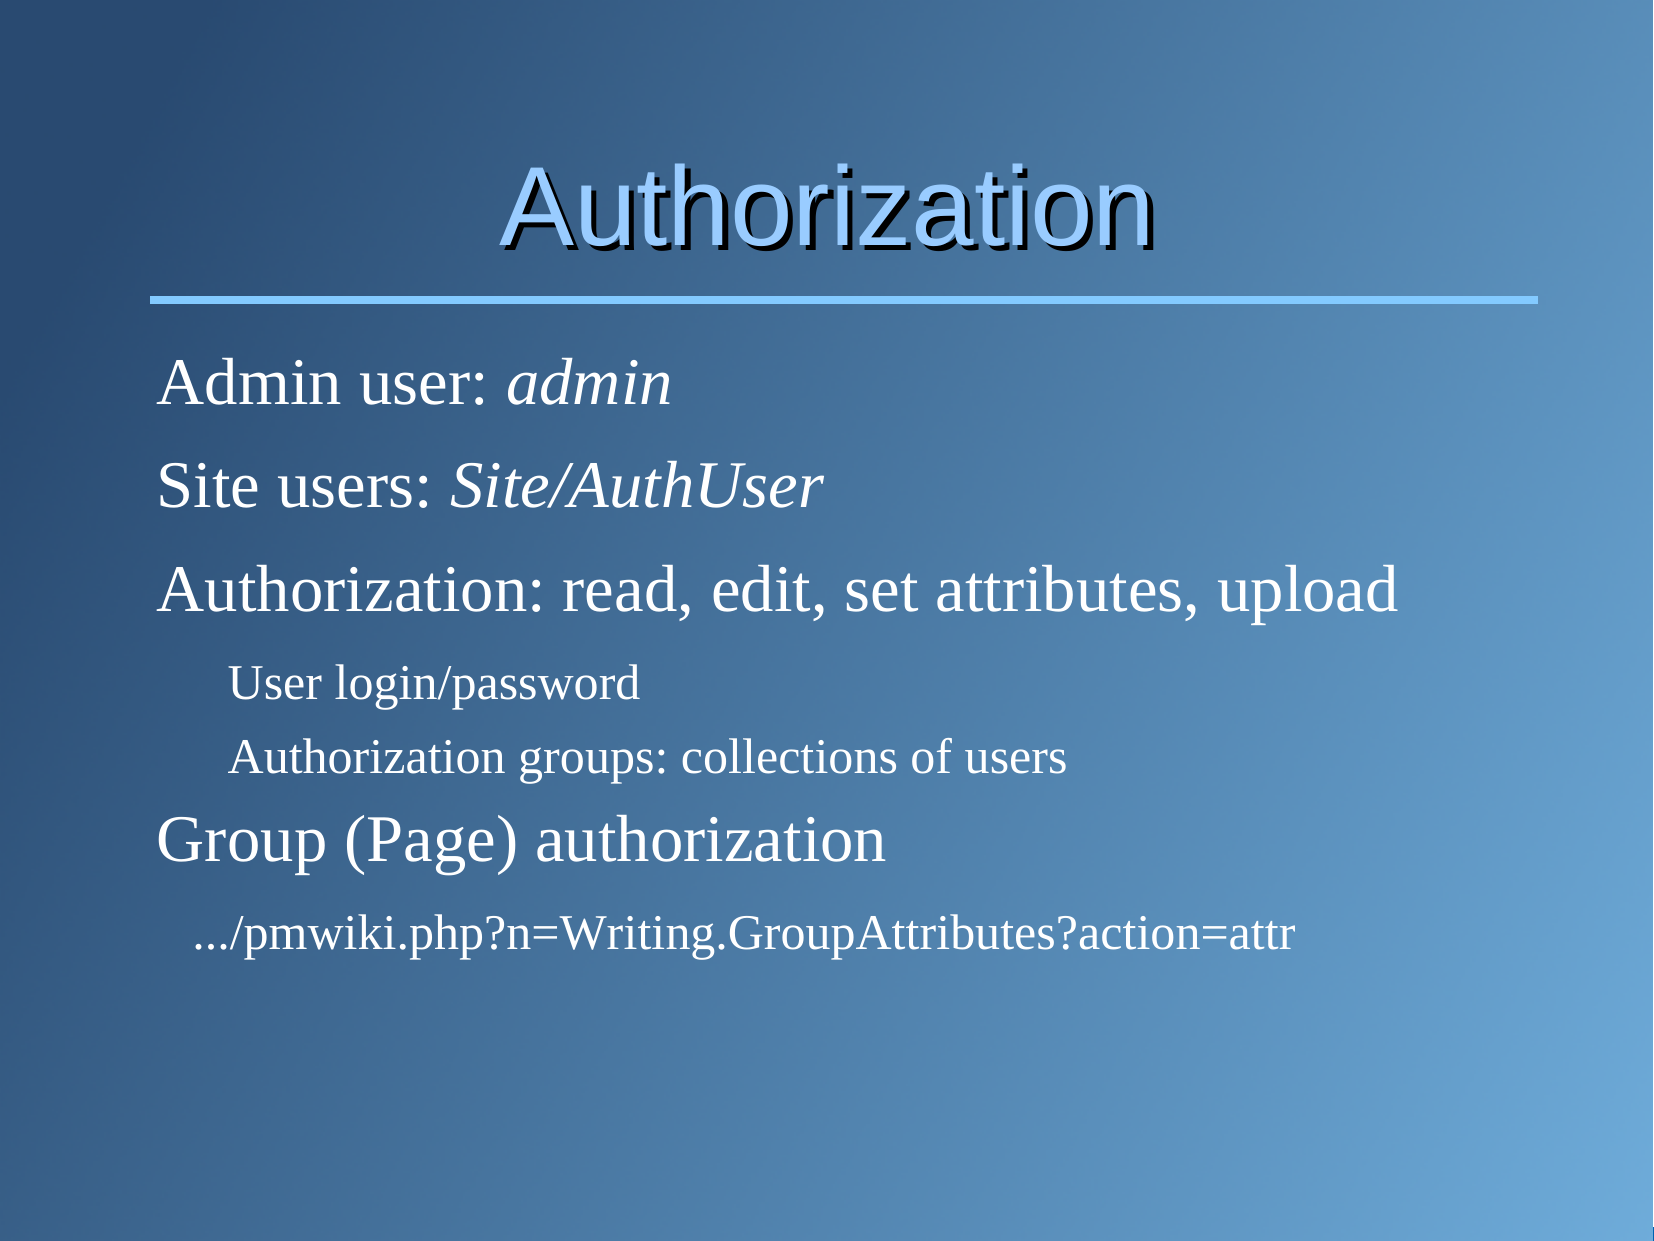

# Authorization
Admin user: admin
Site users: Site/AuthUser
Authorization: read, edit, set attributes, upload
User login/password
Authorization groups: collections of users
Group (Page) authorization
.../pmwiki.php?n=Writing.GroupAttributes?action=attr